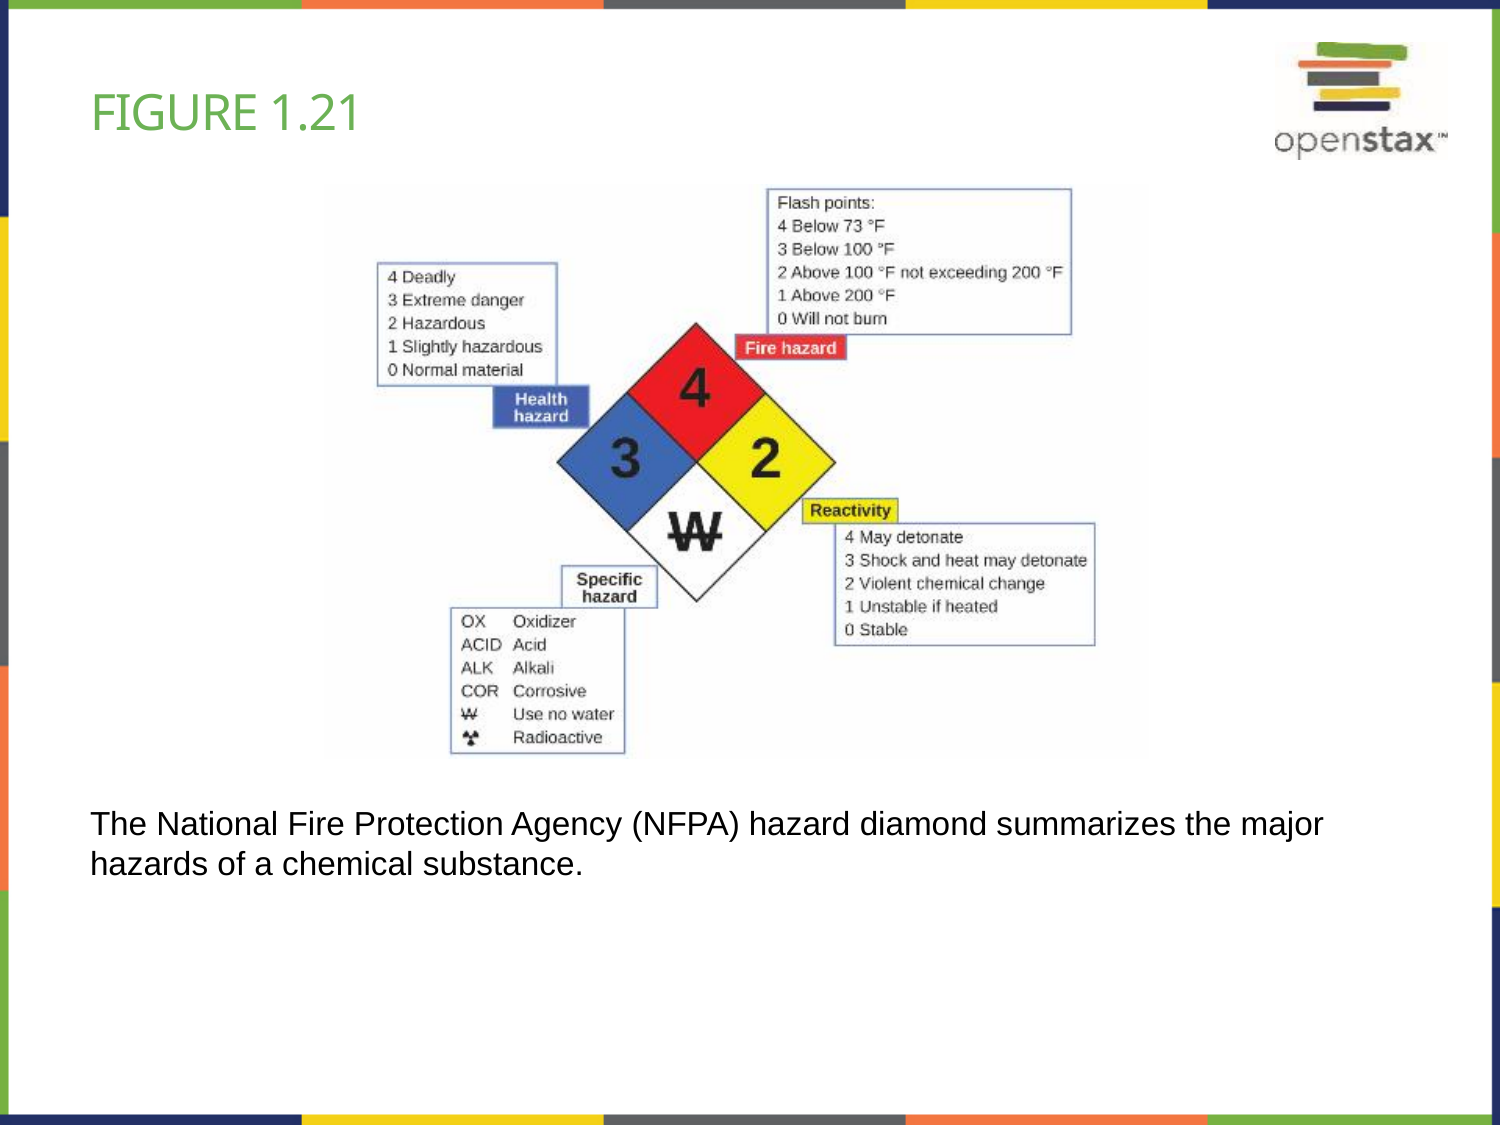

# Figure 1.21
The National Fire Protection Agency (NFPA) hazard diamond summarizes the major hazards of a chemical substance.